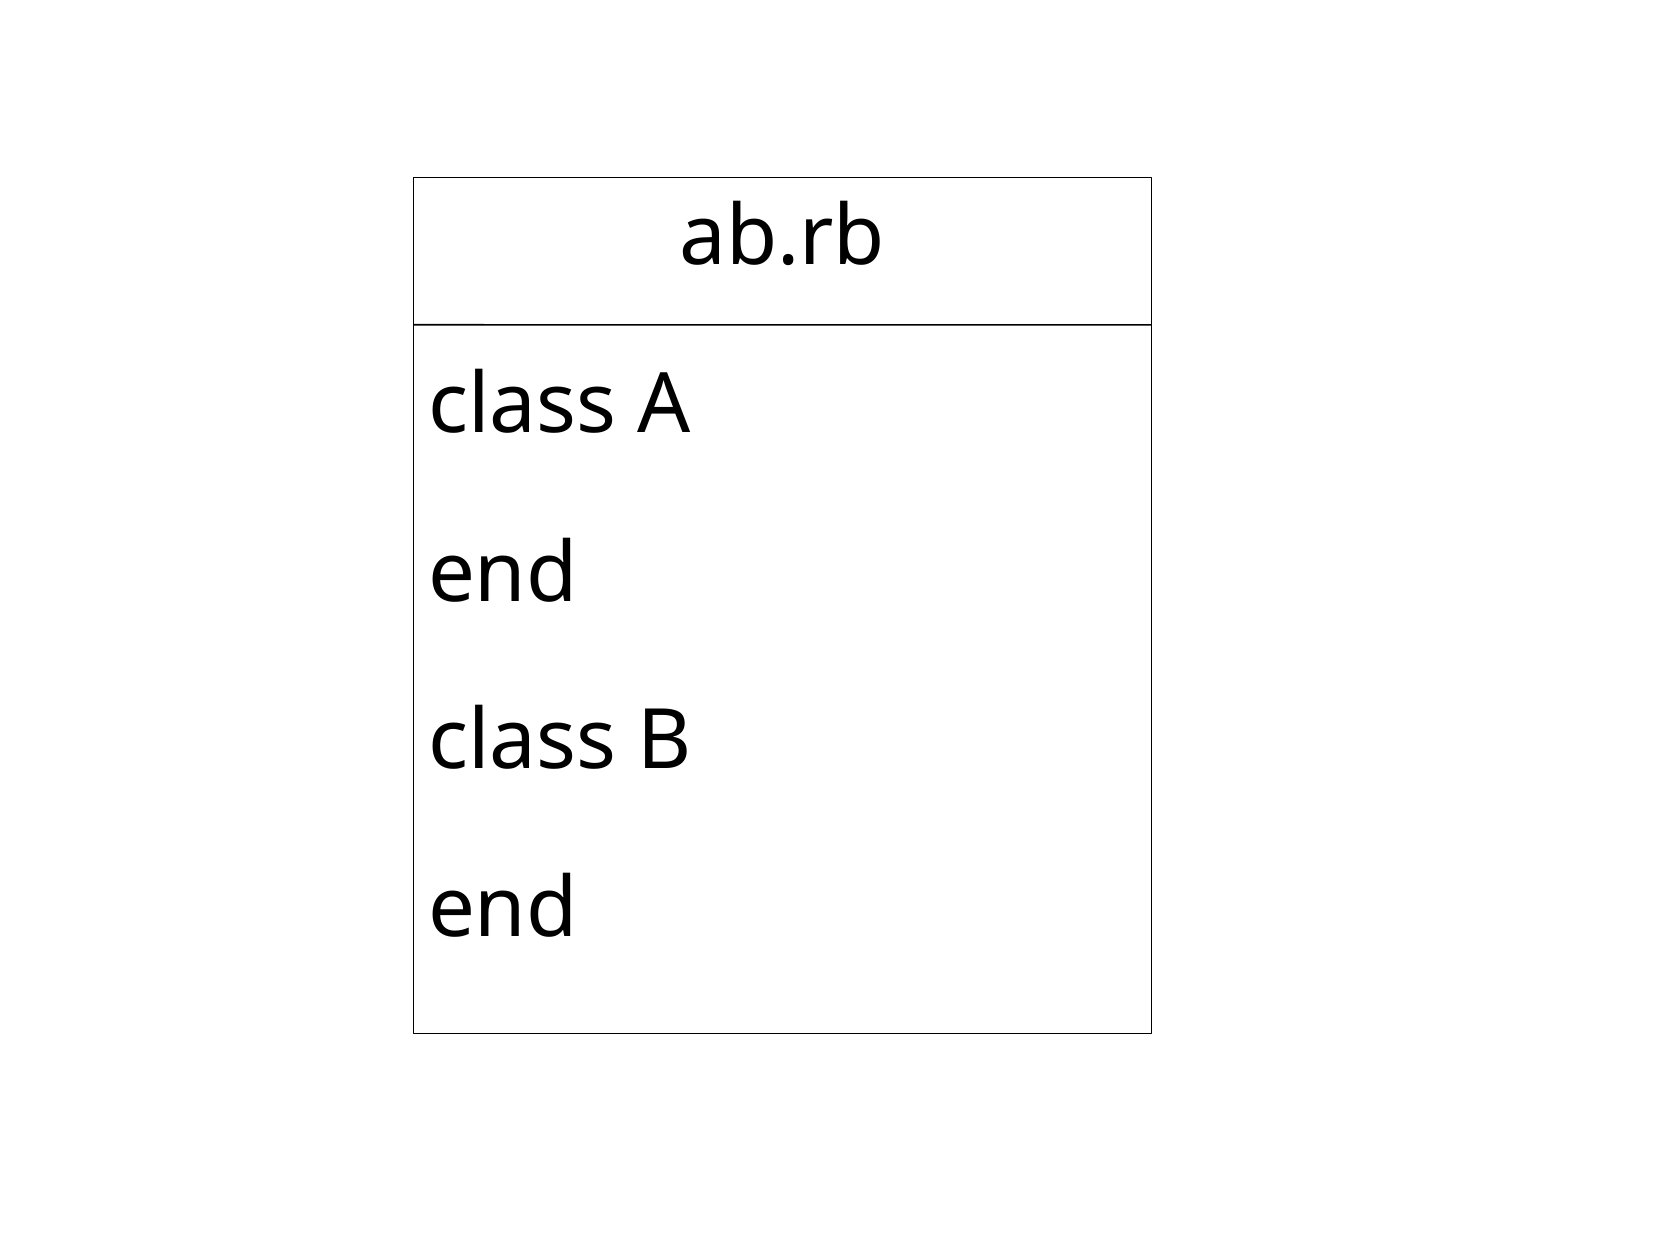

ab.rb
class A
end
class B
end